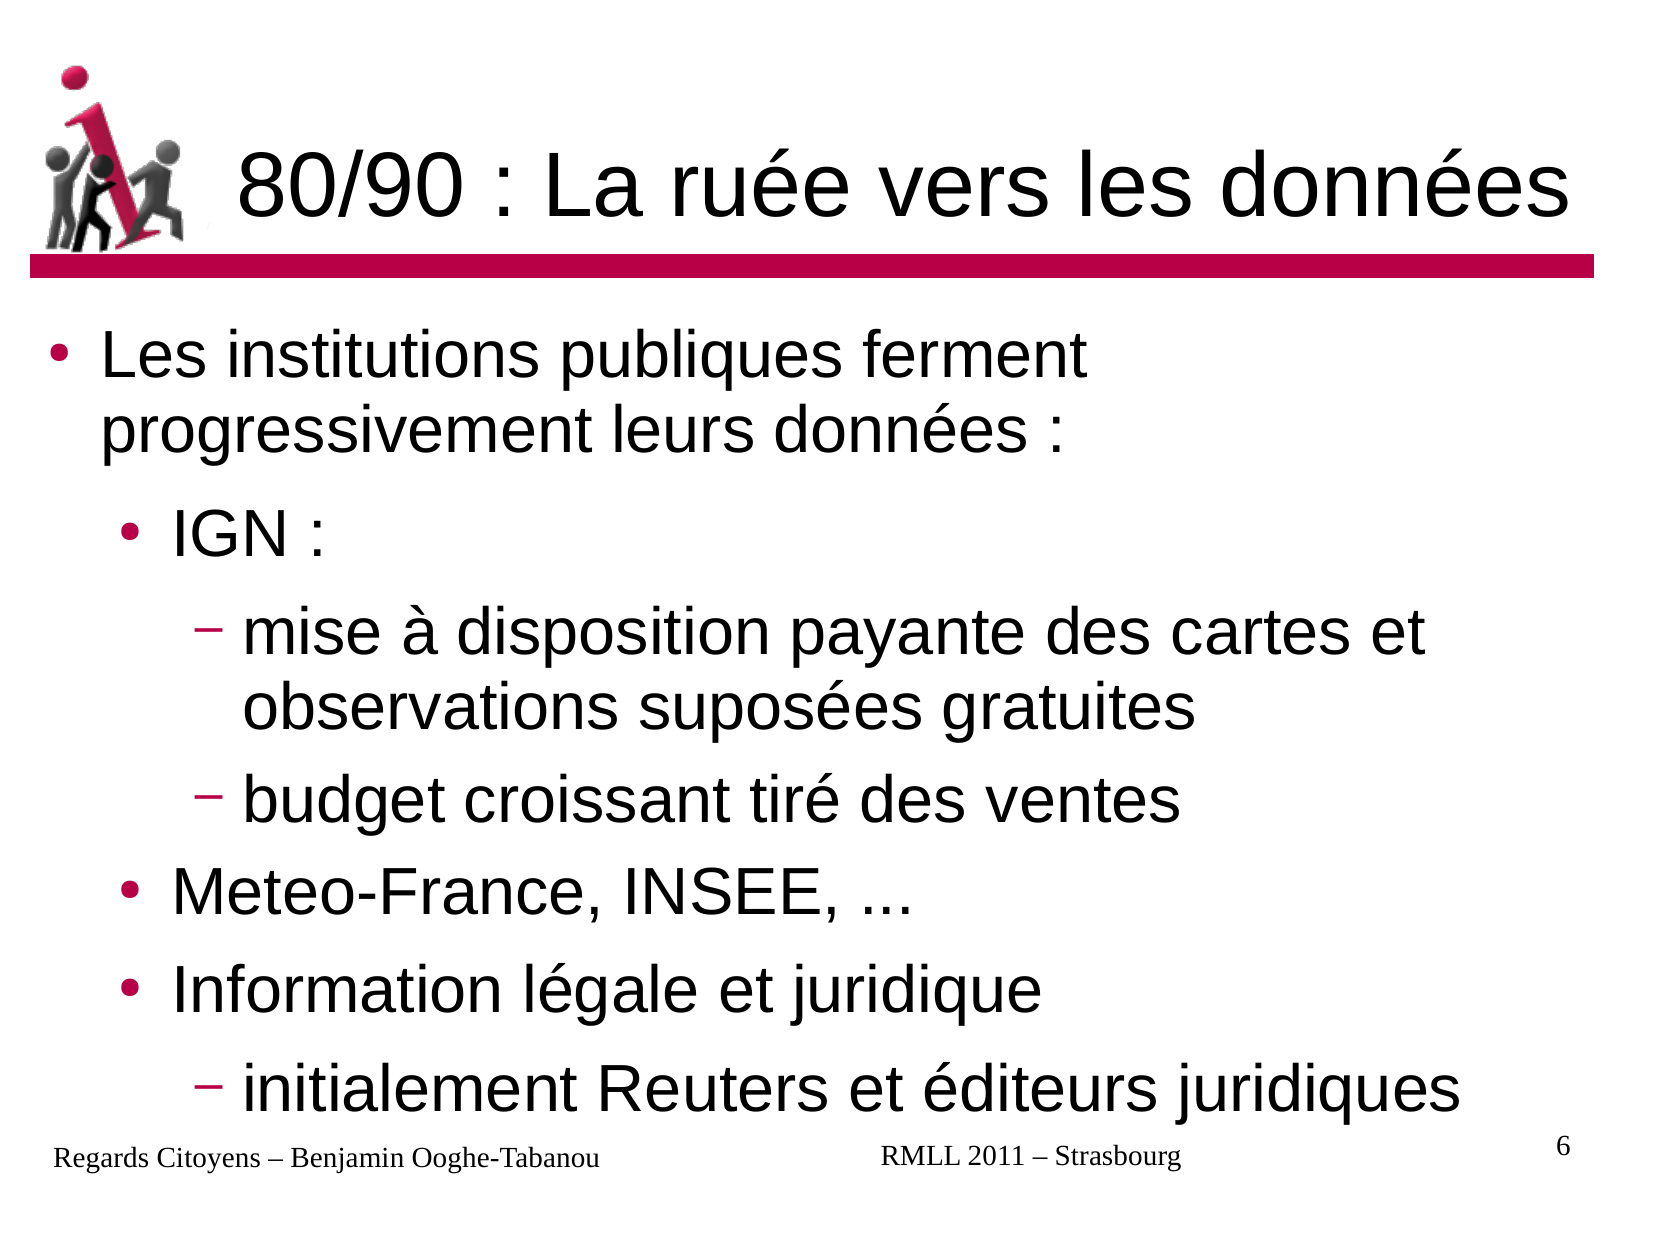

# 80/90 : La ruée vers les données
Les institutions publiques ferment
progressivement leurs données :
IGN :
mise à disposition payante des cartes et observations suposées gratuites
budget croissant tiré des ventes
Meteo-France, INSEE, ...
Information légale et juridique
initialement Reuters et éditeurs juridiques
6
Benjamin Ooghe-Tabanou - Open Knowledge Conference Berlin 2011